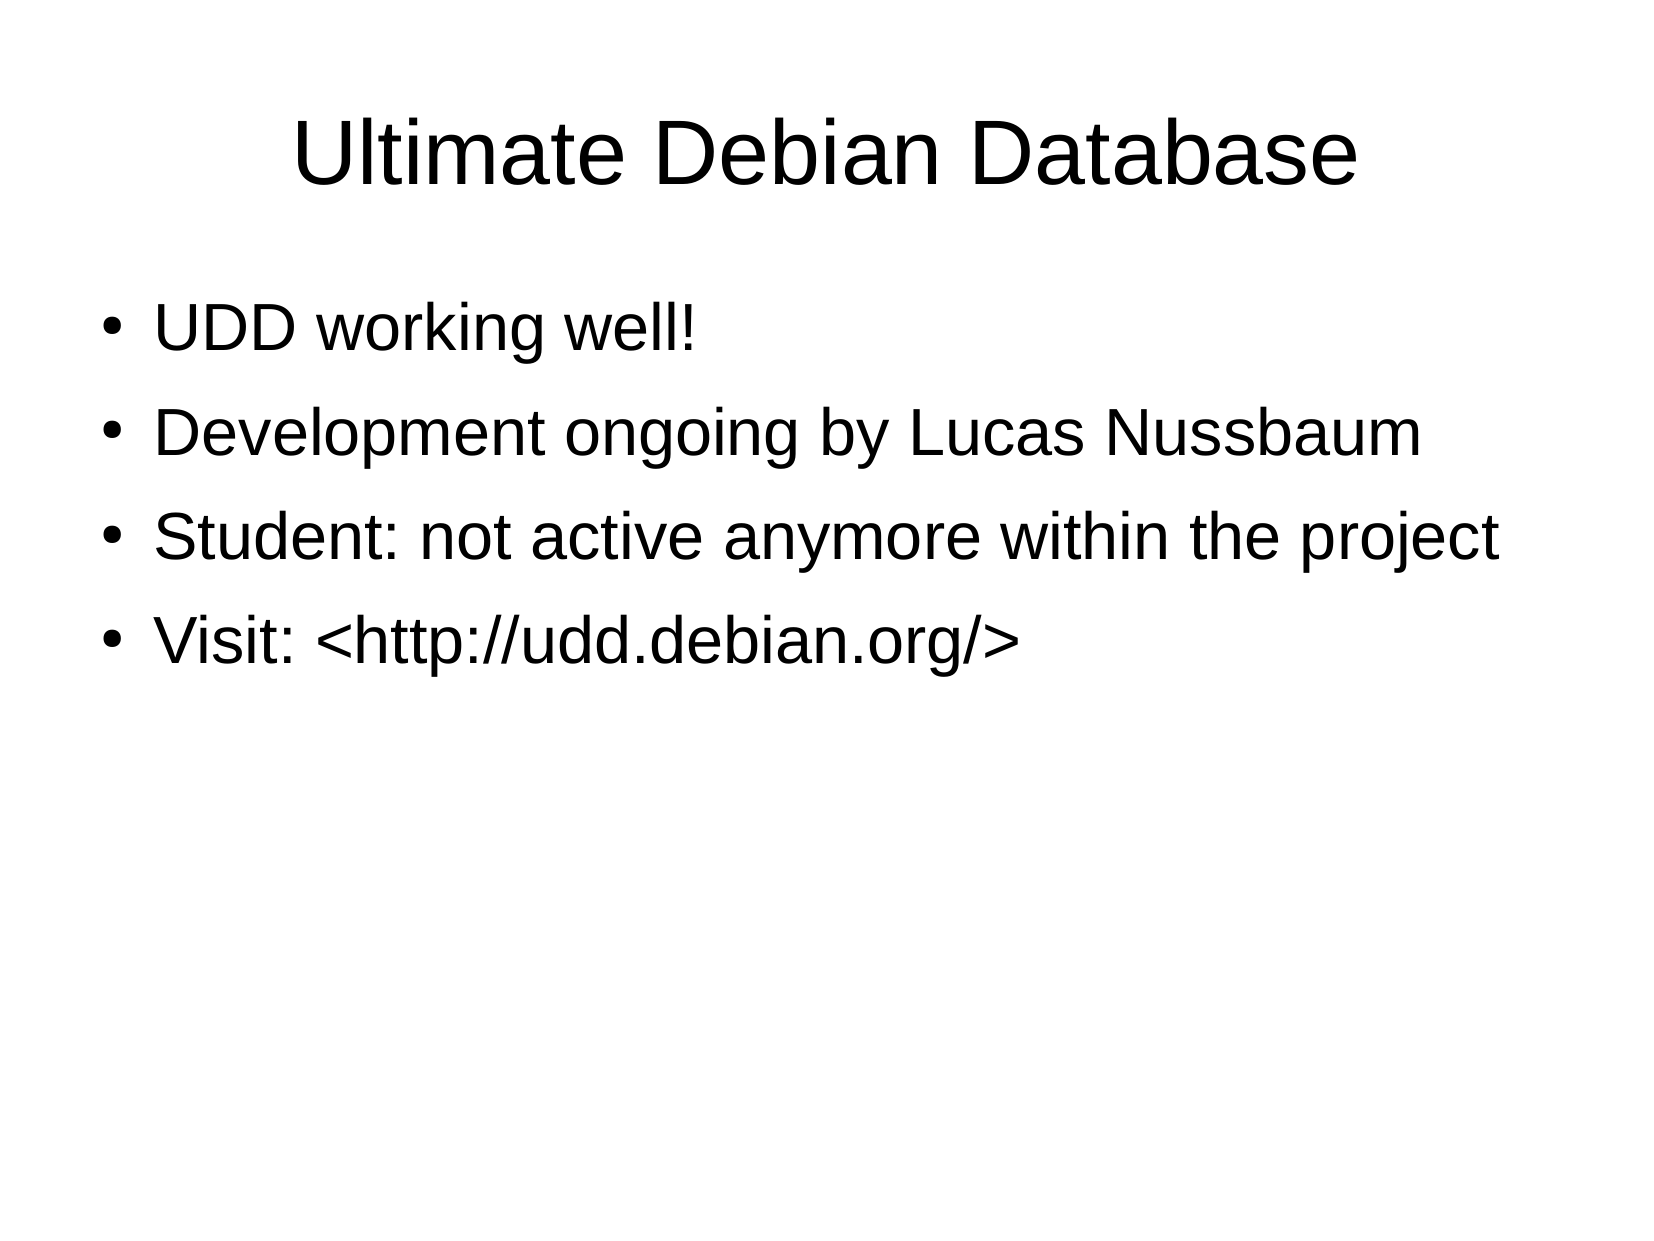

# Ultimate Debian Database
UDD working well!
Development ongoing by Lucas Nussbaum
Student: not active anymore within the project
Visit: <http://udd.debian.org/>